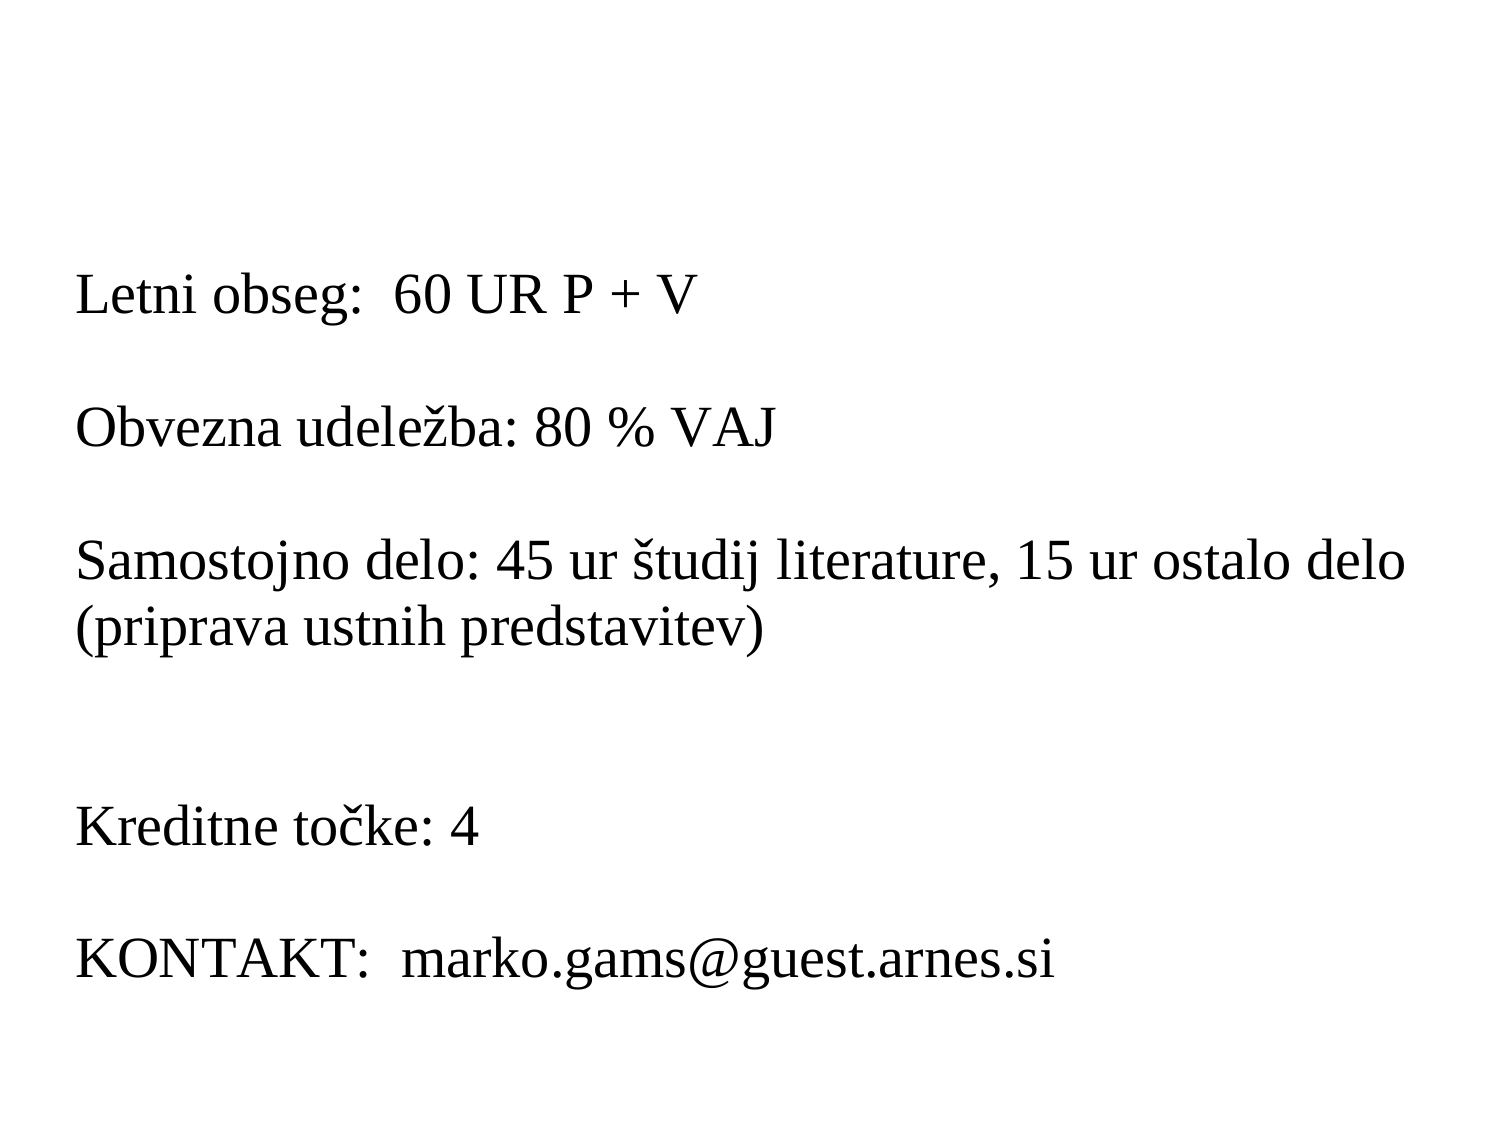

# Letni obseg: 60 UR P + V
Obvezna udeležba: 80 % VAJ
Samostojno delo: 45 ur študij literature, 15 ur ostalo delo (priprava ustnih predstavitev)
Kreditne točke: 4
KONTAKT: marko.gams@guest.arnes.si